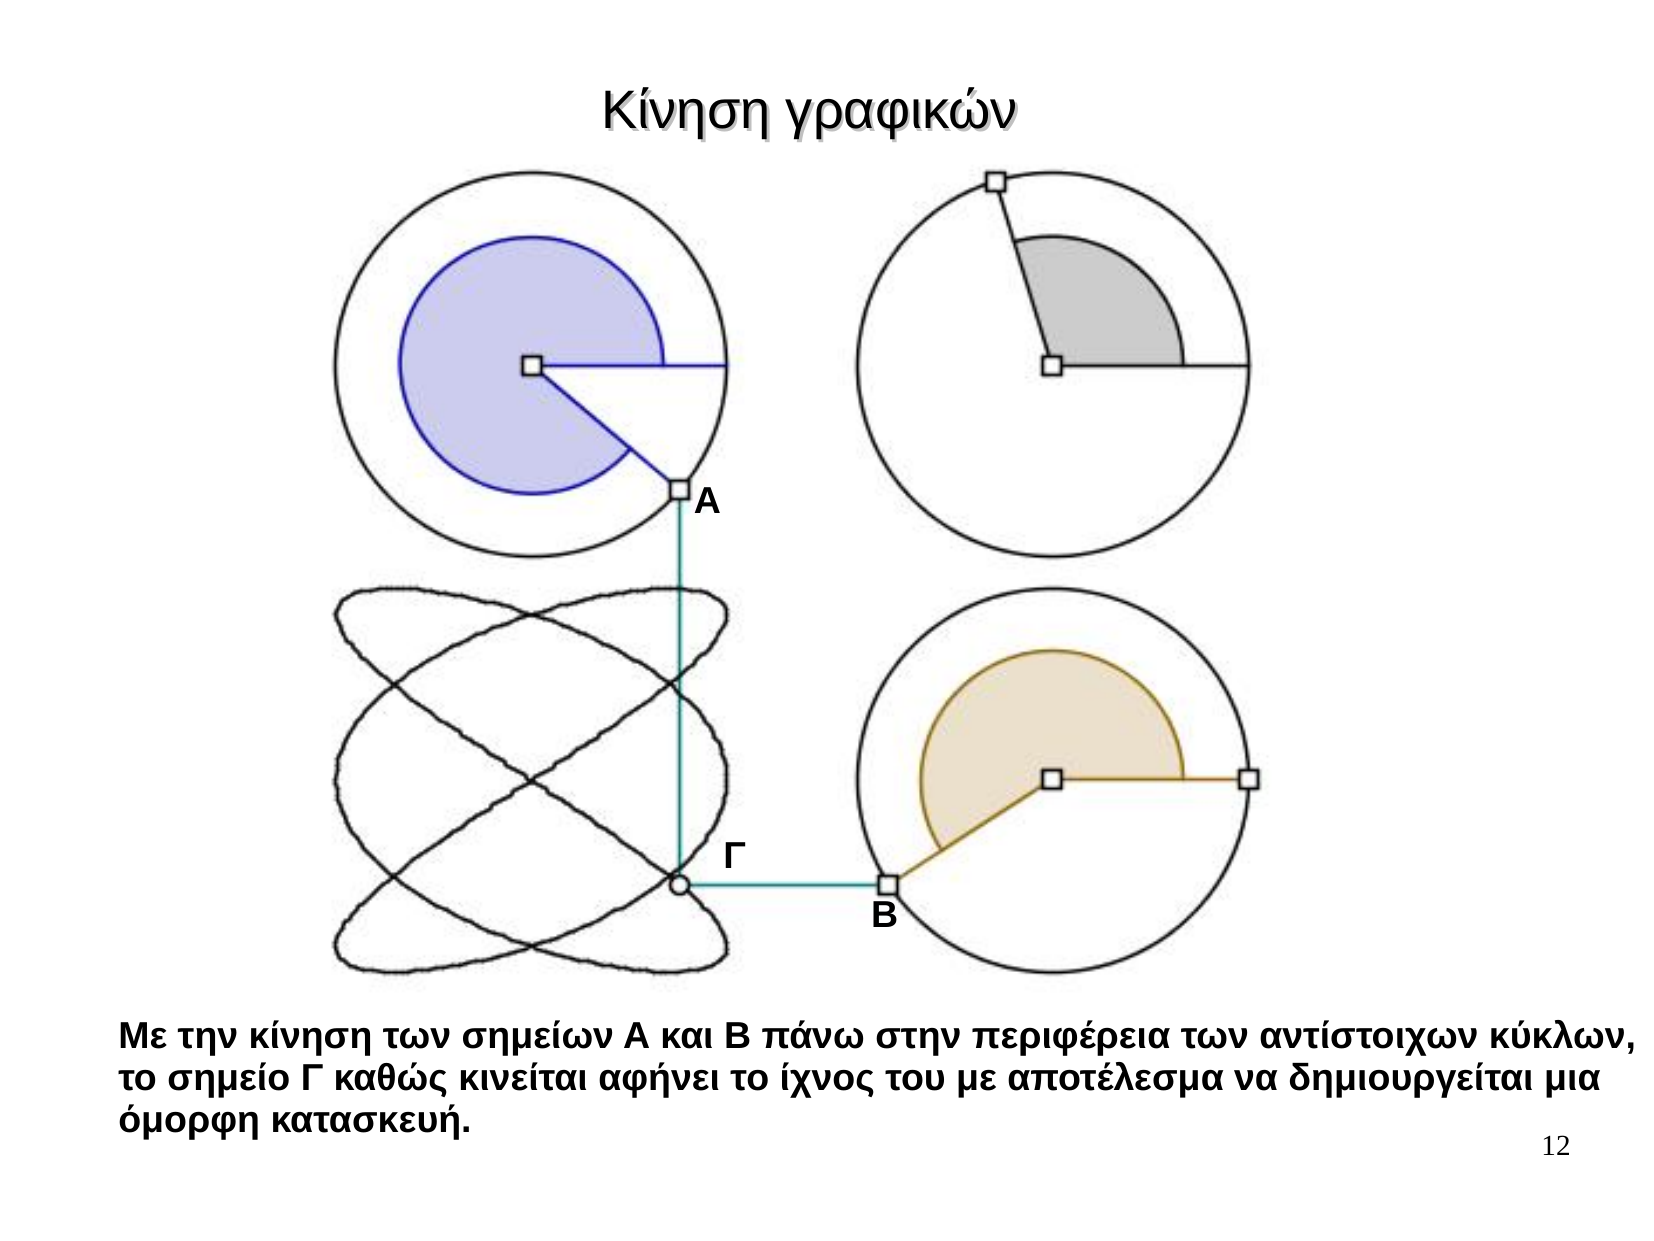

Κίνηση γραφικών
Α
Γ
Β
Με την κίνηση των σημείων Α και Β πάνω στην περιφέρεια των αντίστοιχων κύκλων,
το σημείο Γ καθώς κινείται αφήνει το ίχνος του με αποτέλεσμα να δημιουργείται μια
όμορφη κατασκευή.
12